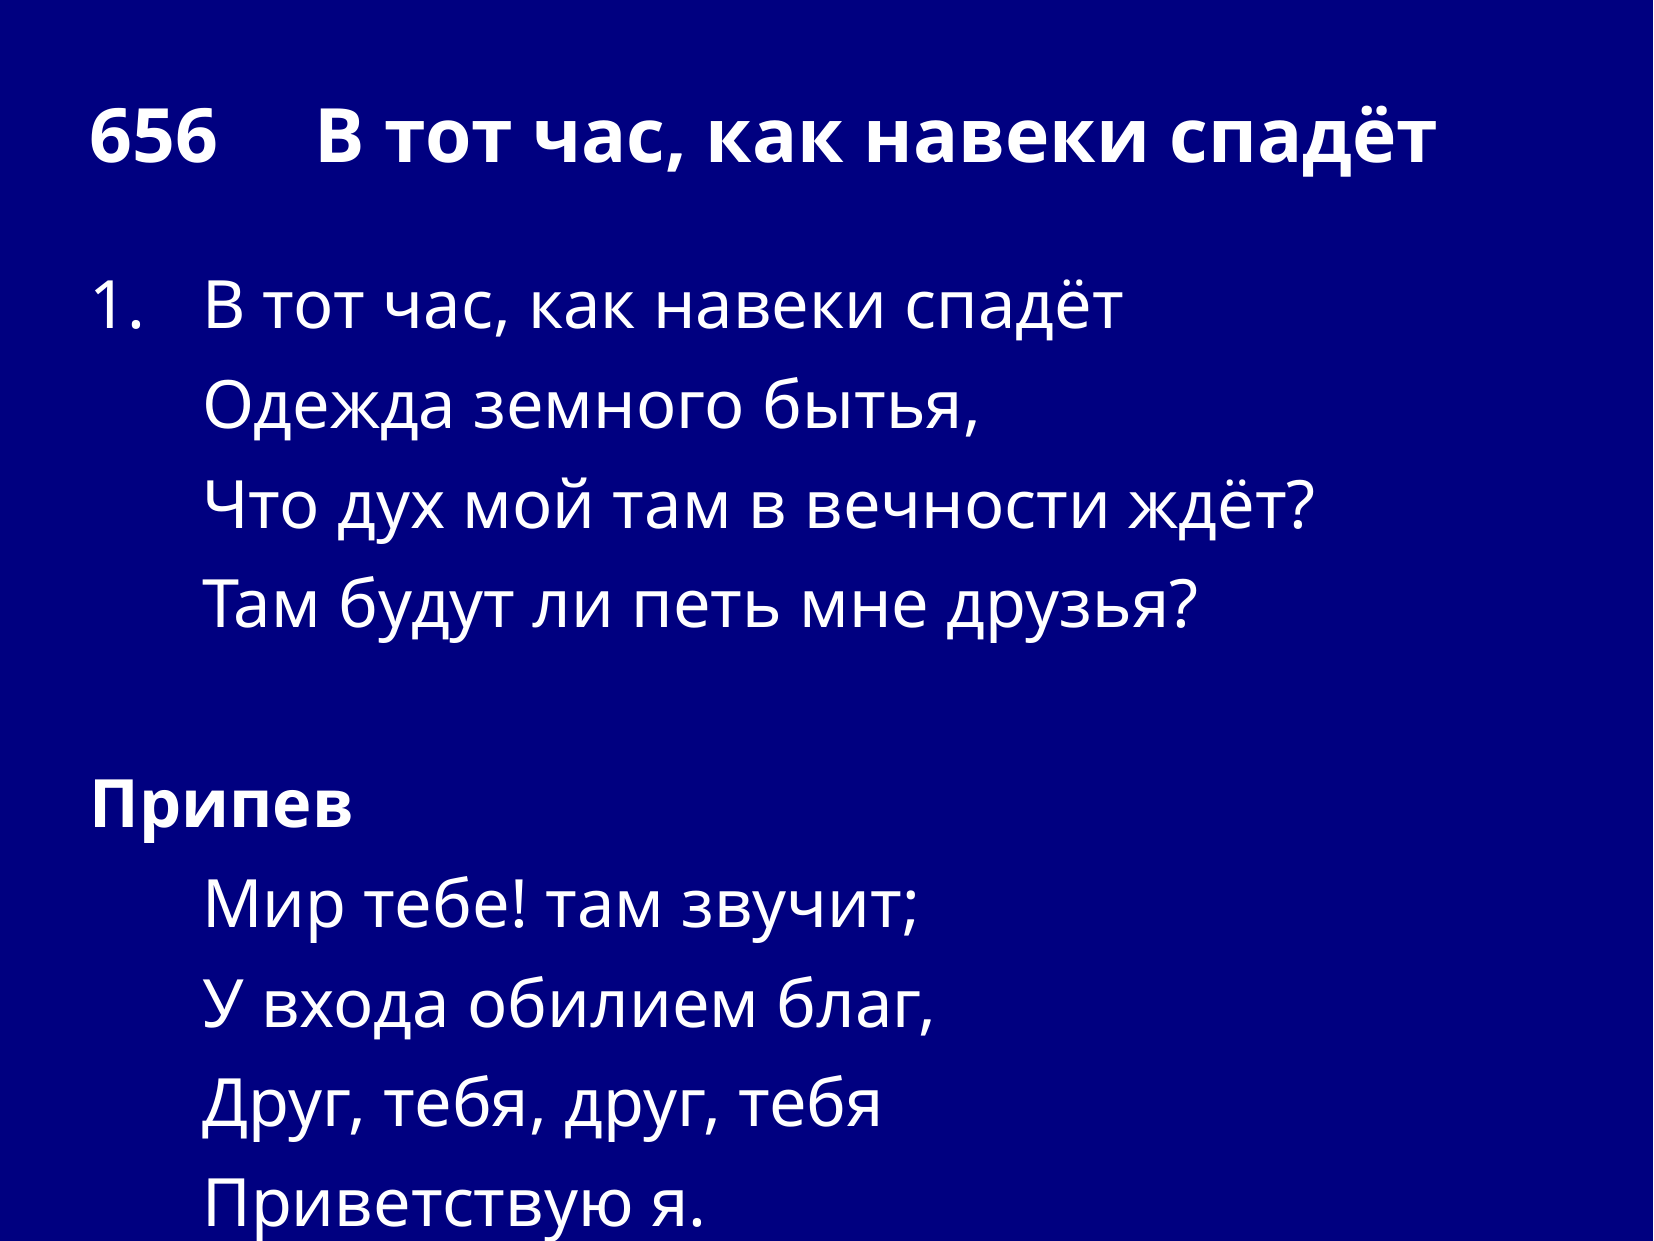

656	В тот час, как навеки спадёт
1.	В тот час, как навеки спадёт
	Одежда земного бытья,
	Что дух мой там в вечности ждёт?
	Там будут ли петь мне друзья?
Припев
	Мир тебе! там звучит;
	У входа обилием благ,
	Друг, тебя, друг, тебя
	Приветствую я.